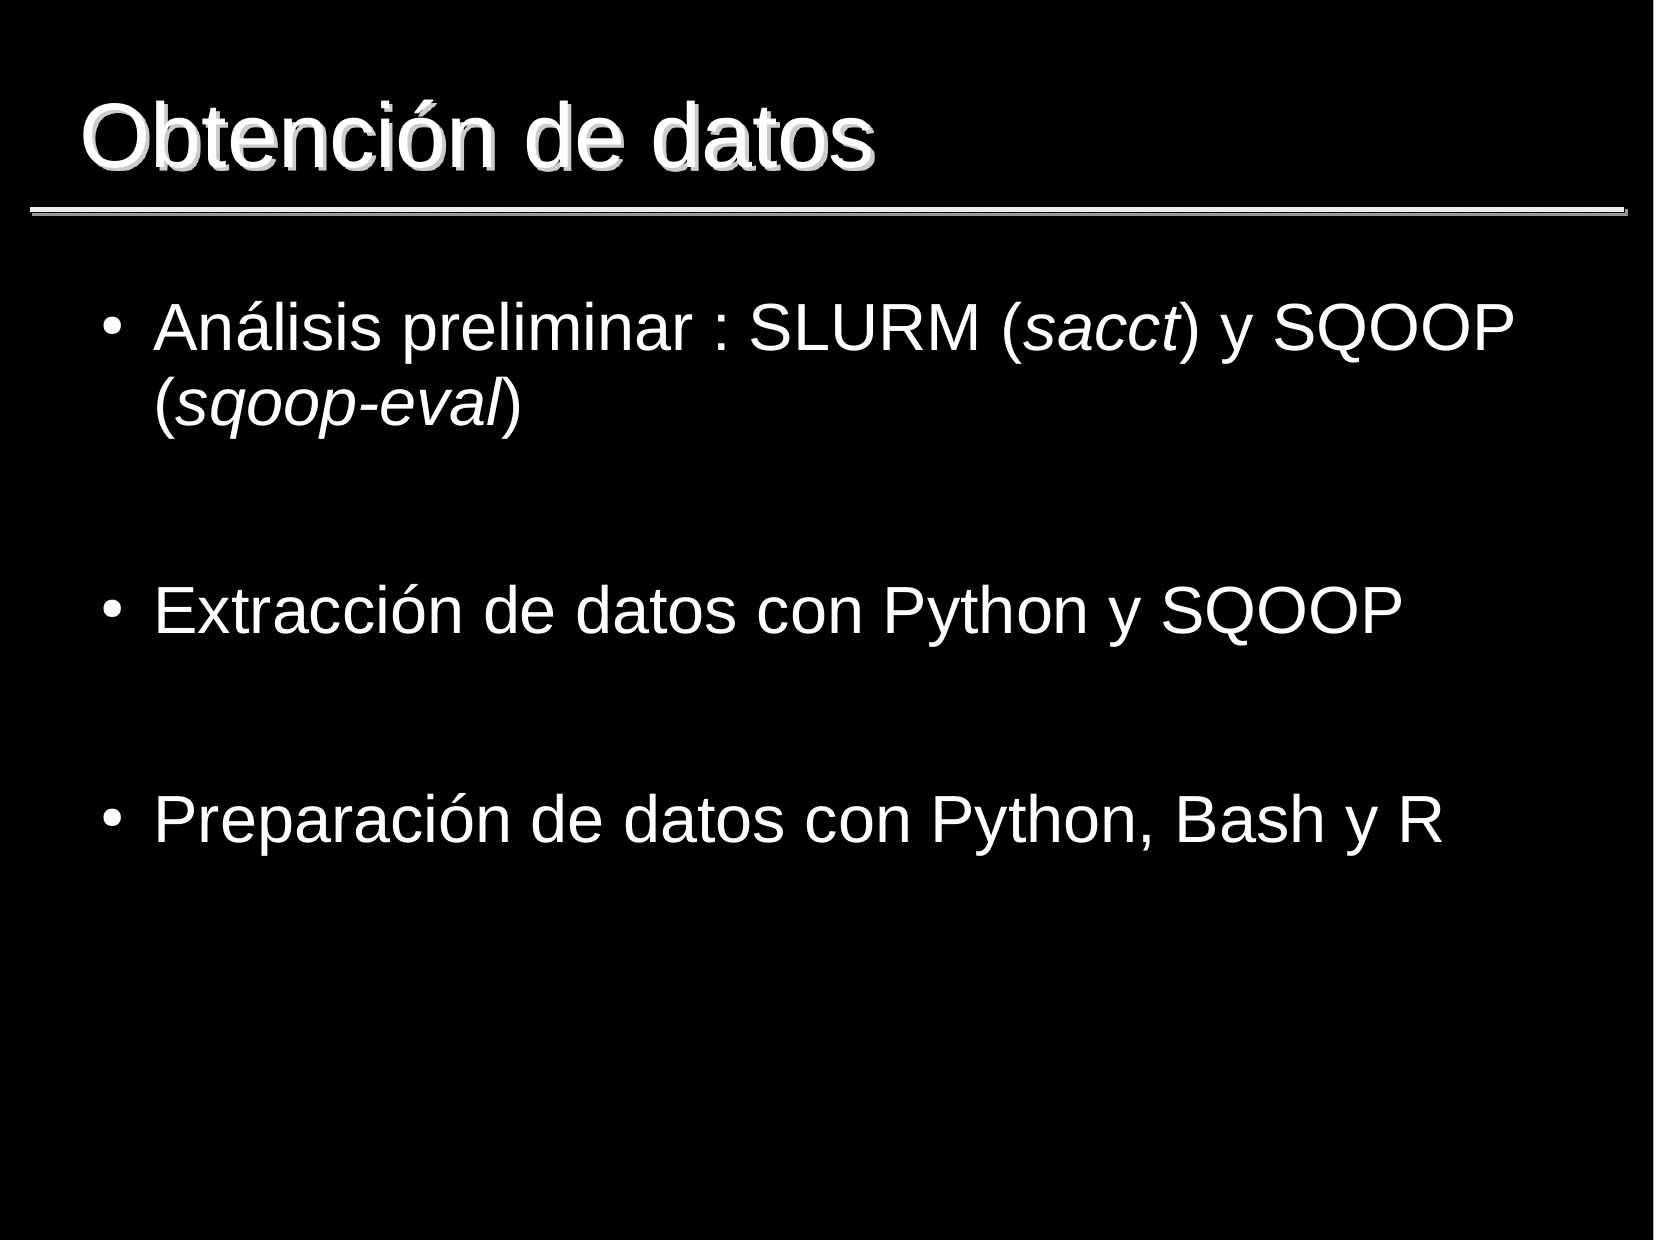

# Obtención de datos
Análisis preliminar : SLURM (sacct) y SQOOP (sqoop-eval)
Extracción de datos con Python y SQOOP
Preparación de datos con Python, Bash y R